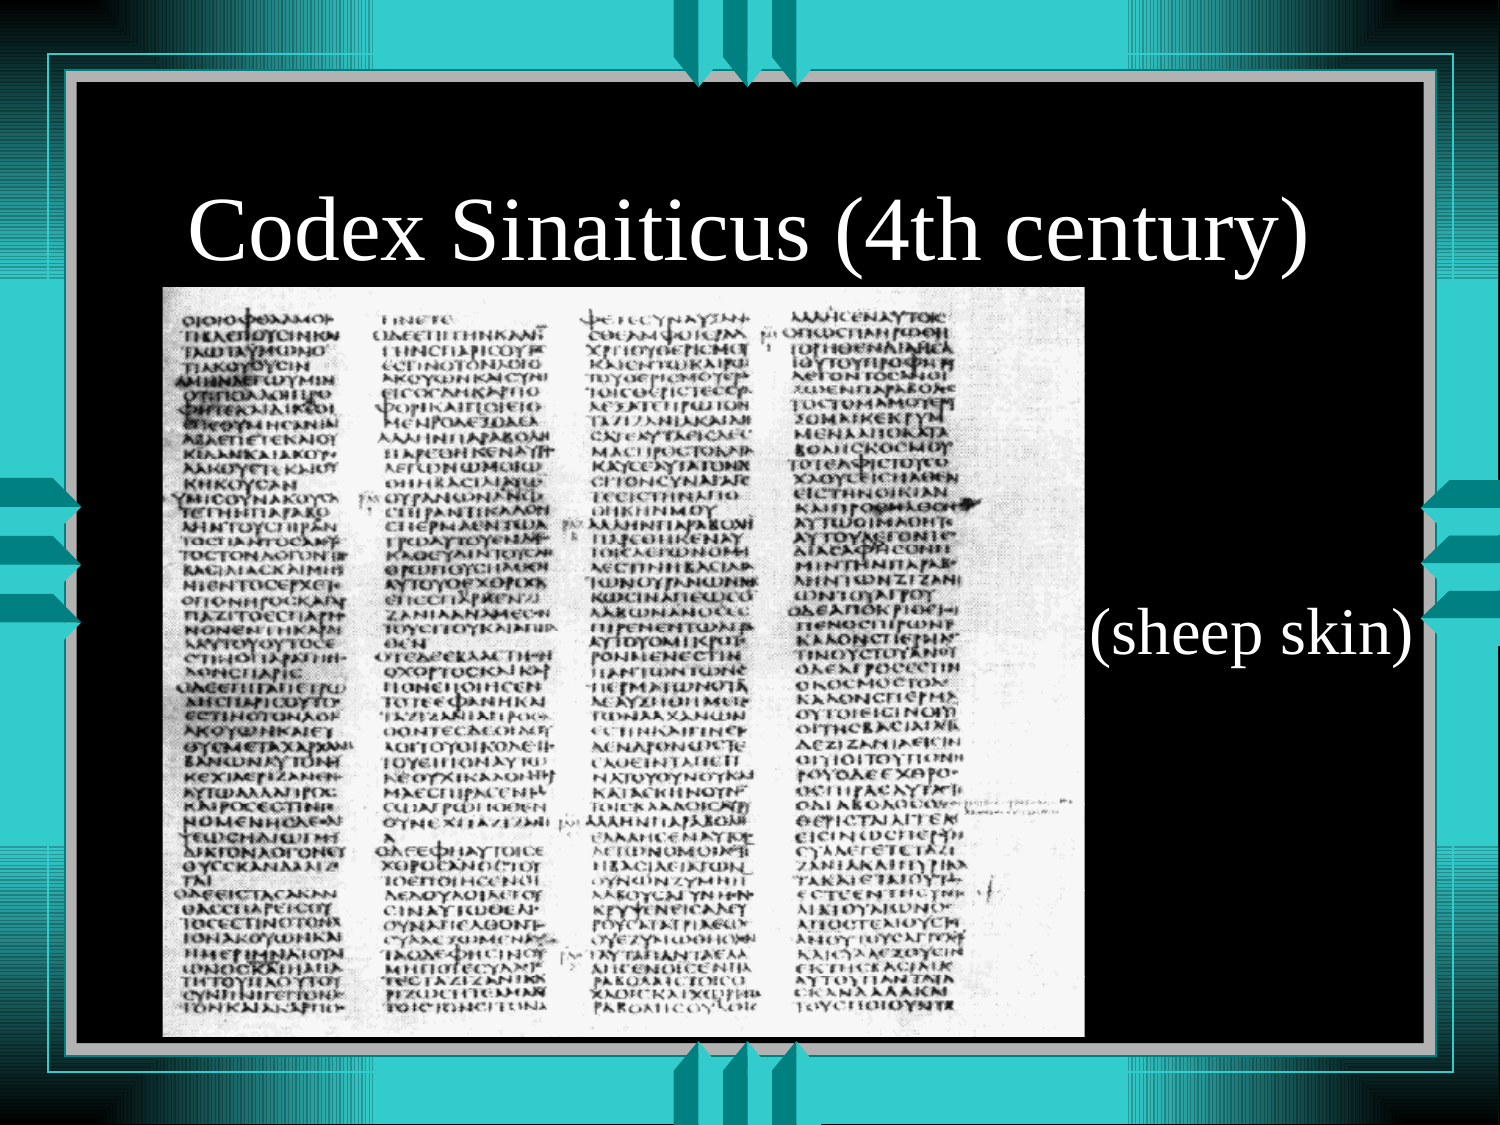

# Codex Sinaiticus (4th century)
(sheep skin)